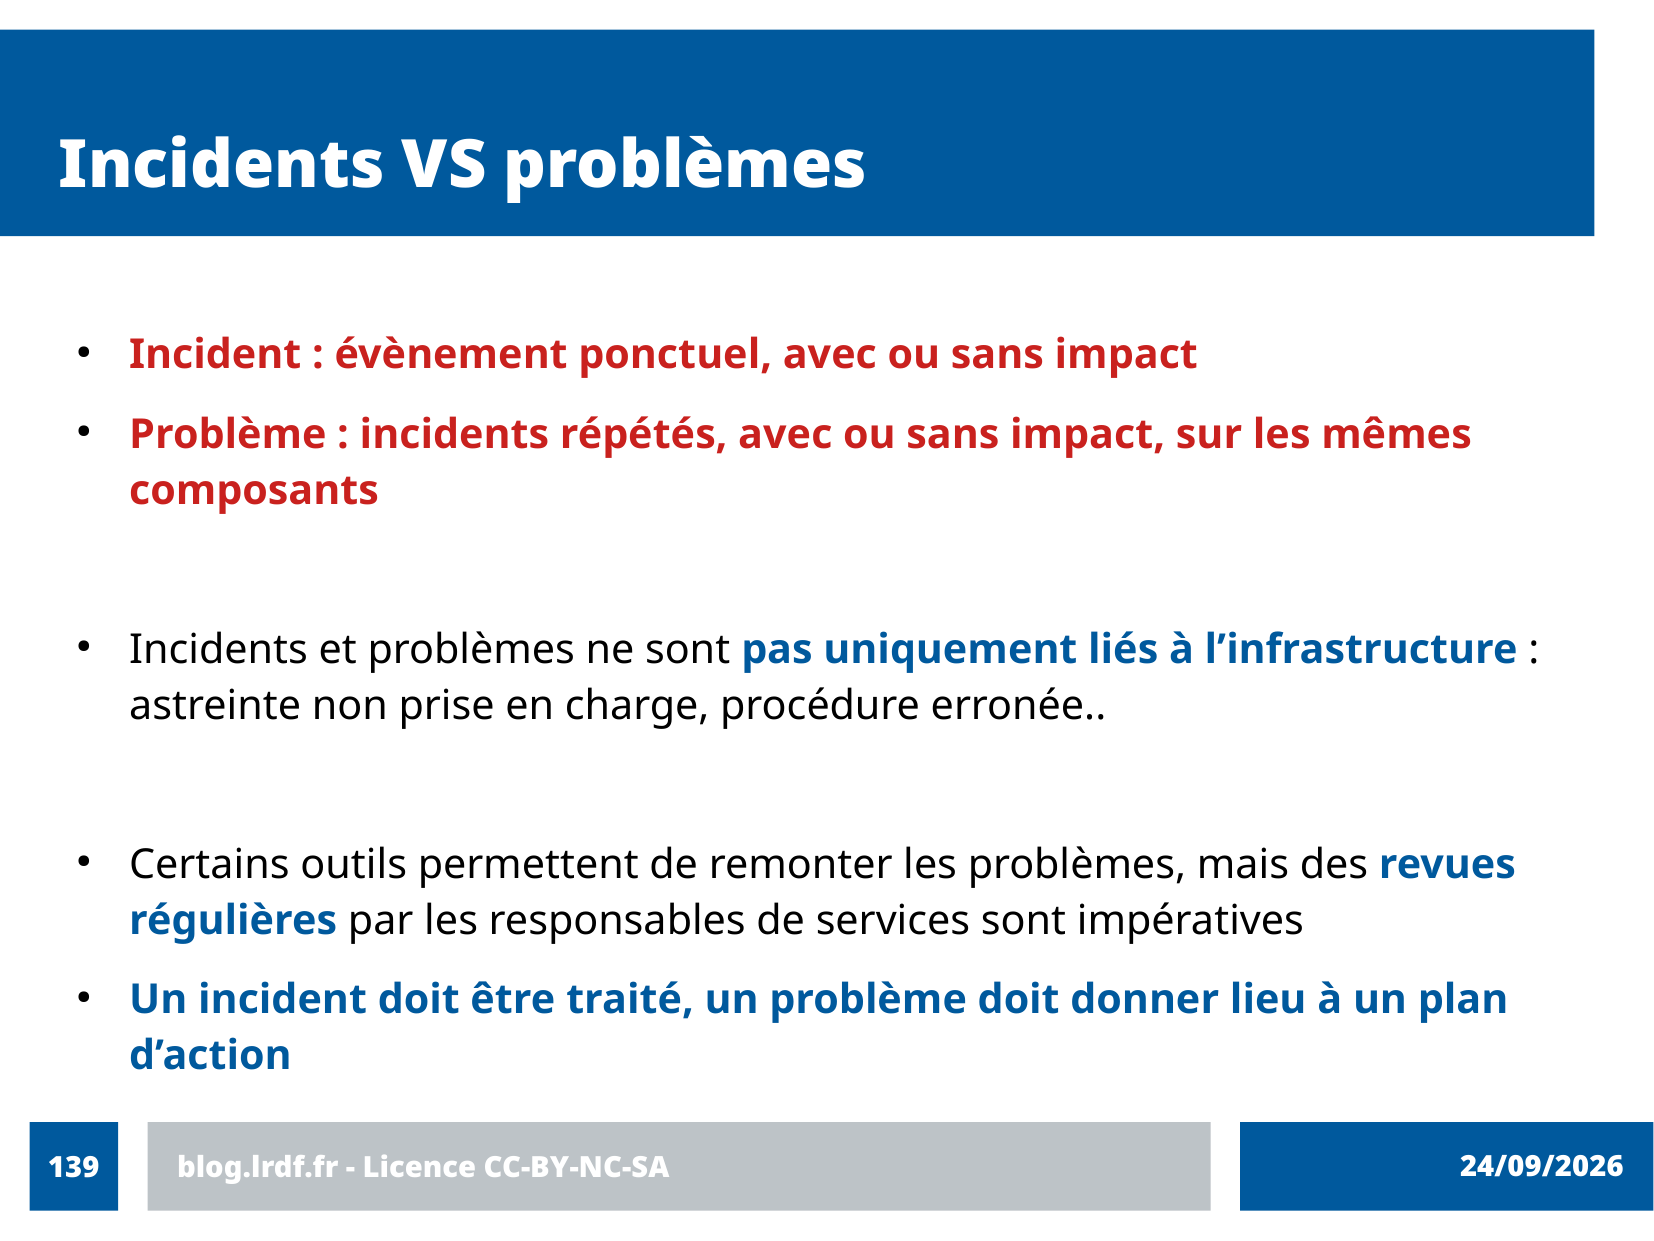

# Incidents VS problèmes
Incident : évènement ponctuel, avec ou sans impact
Problème : incidents répétés, avec ou sans impact, sur les mêmes composants
Incidents et problèmes ne sont pas uniquement liés à l’infrastructure : astreinte non prise en charge, procédure erronée..
Certains outils permettent de remonter les problèmes, mais des revues régulières par les responsables de services sont impératives
Un incident doit être traité, un problème doit donner lieu à un plan d’action
139
blog.lrdf.fr - Licence CC-BY-NC-SA